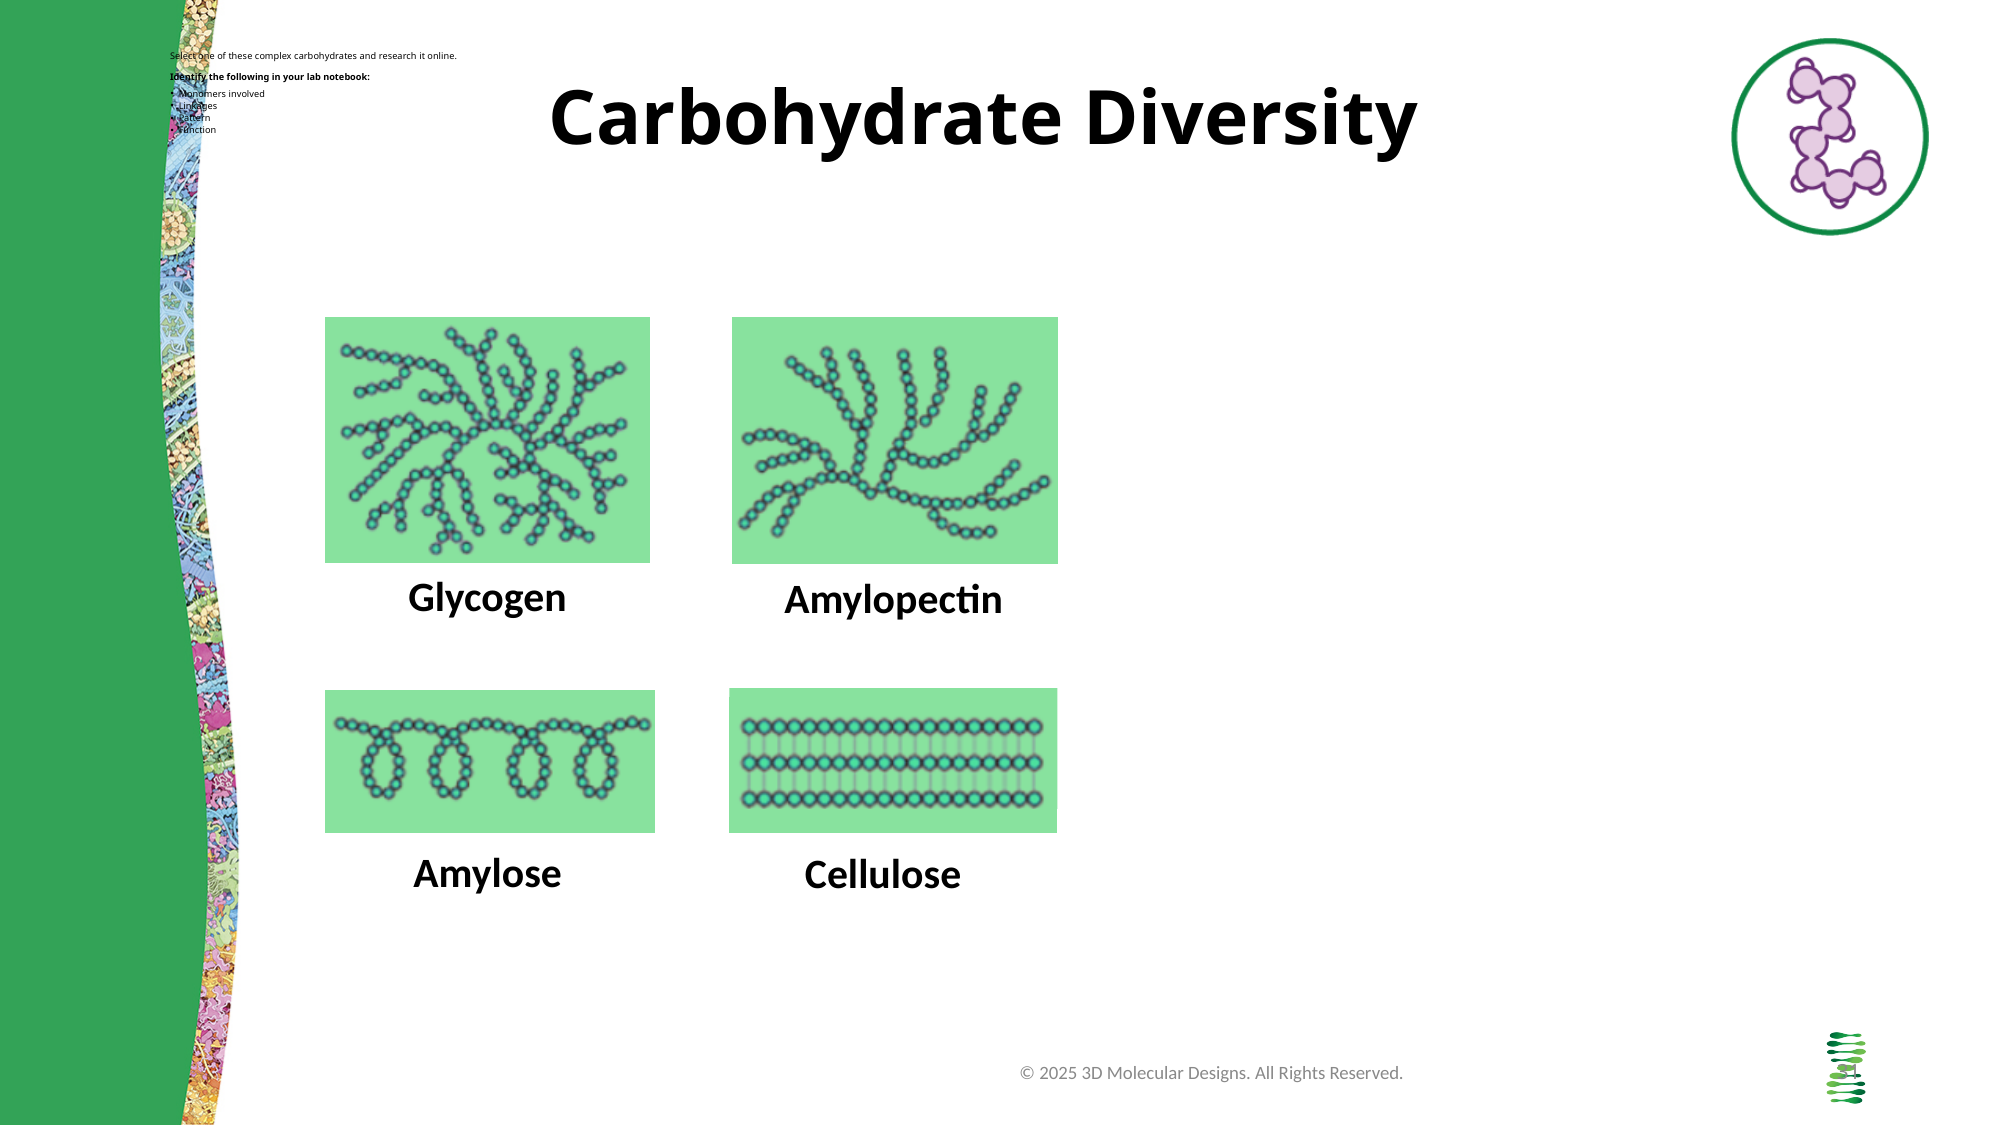

# Select one of these complex carbohydrates and research it online.
Identify the following in your lab notebook:
Monomers involved
Linkages
Pattern
Function
Carbohydrate Diversity
Glycogen
Amylopectin
Amylose
Cellulose